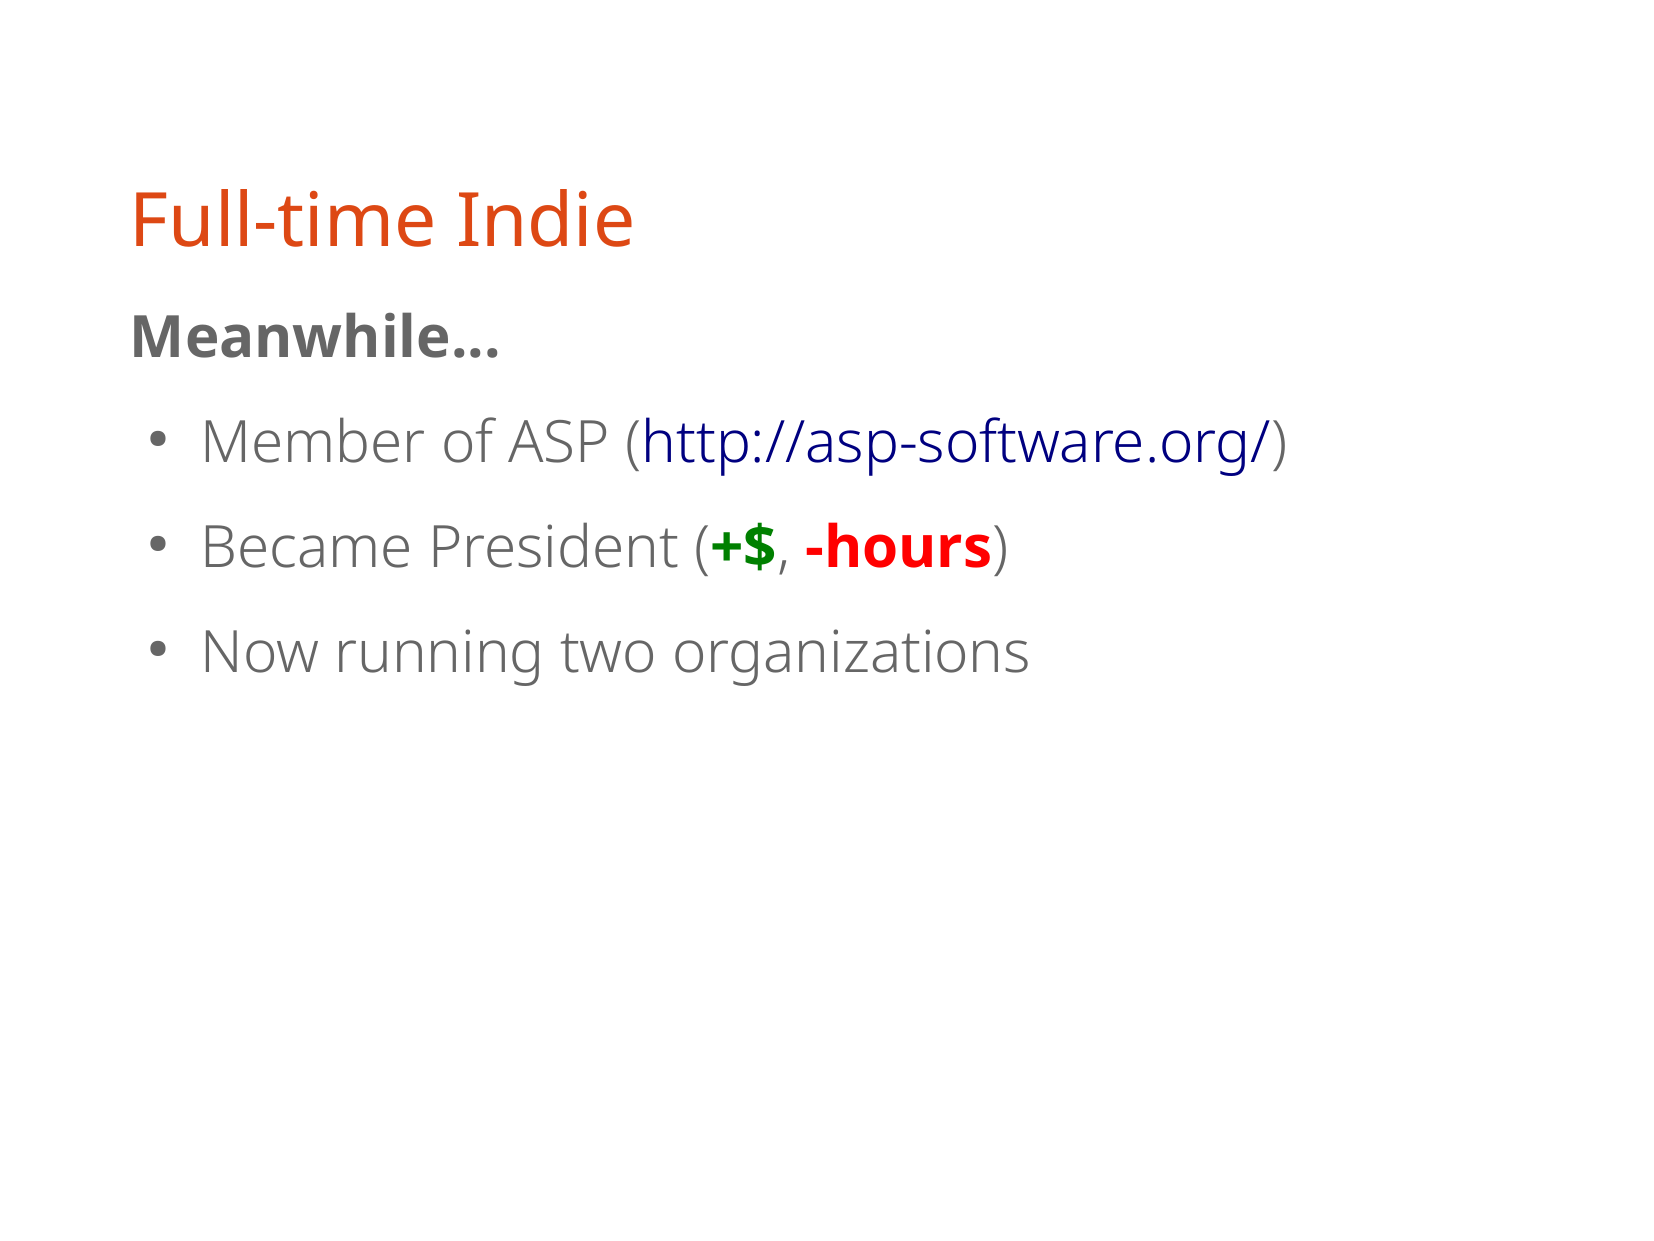

# Full-time Indie
Meanwhile...
Member of ASP (http://asp-software.org/)
Became President (+$, -hours)
Now running two organizations